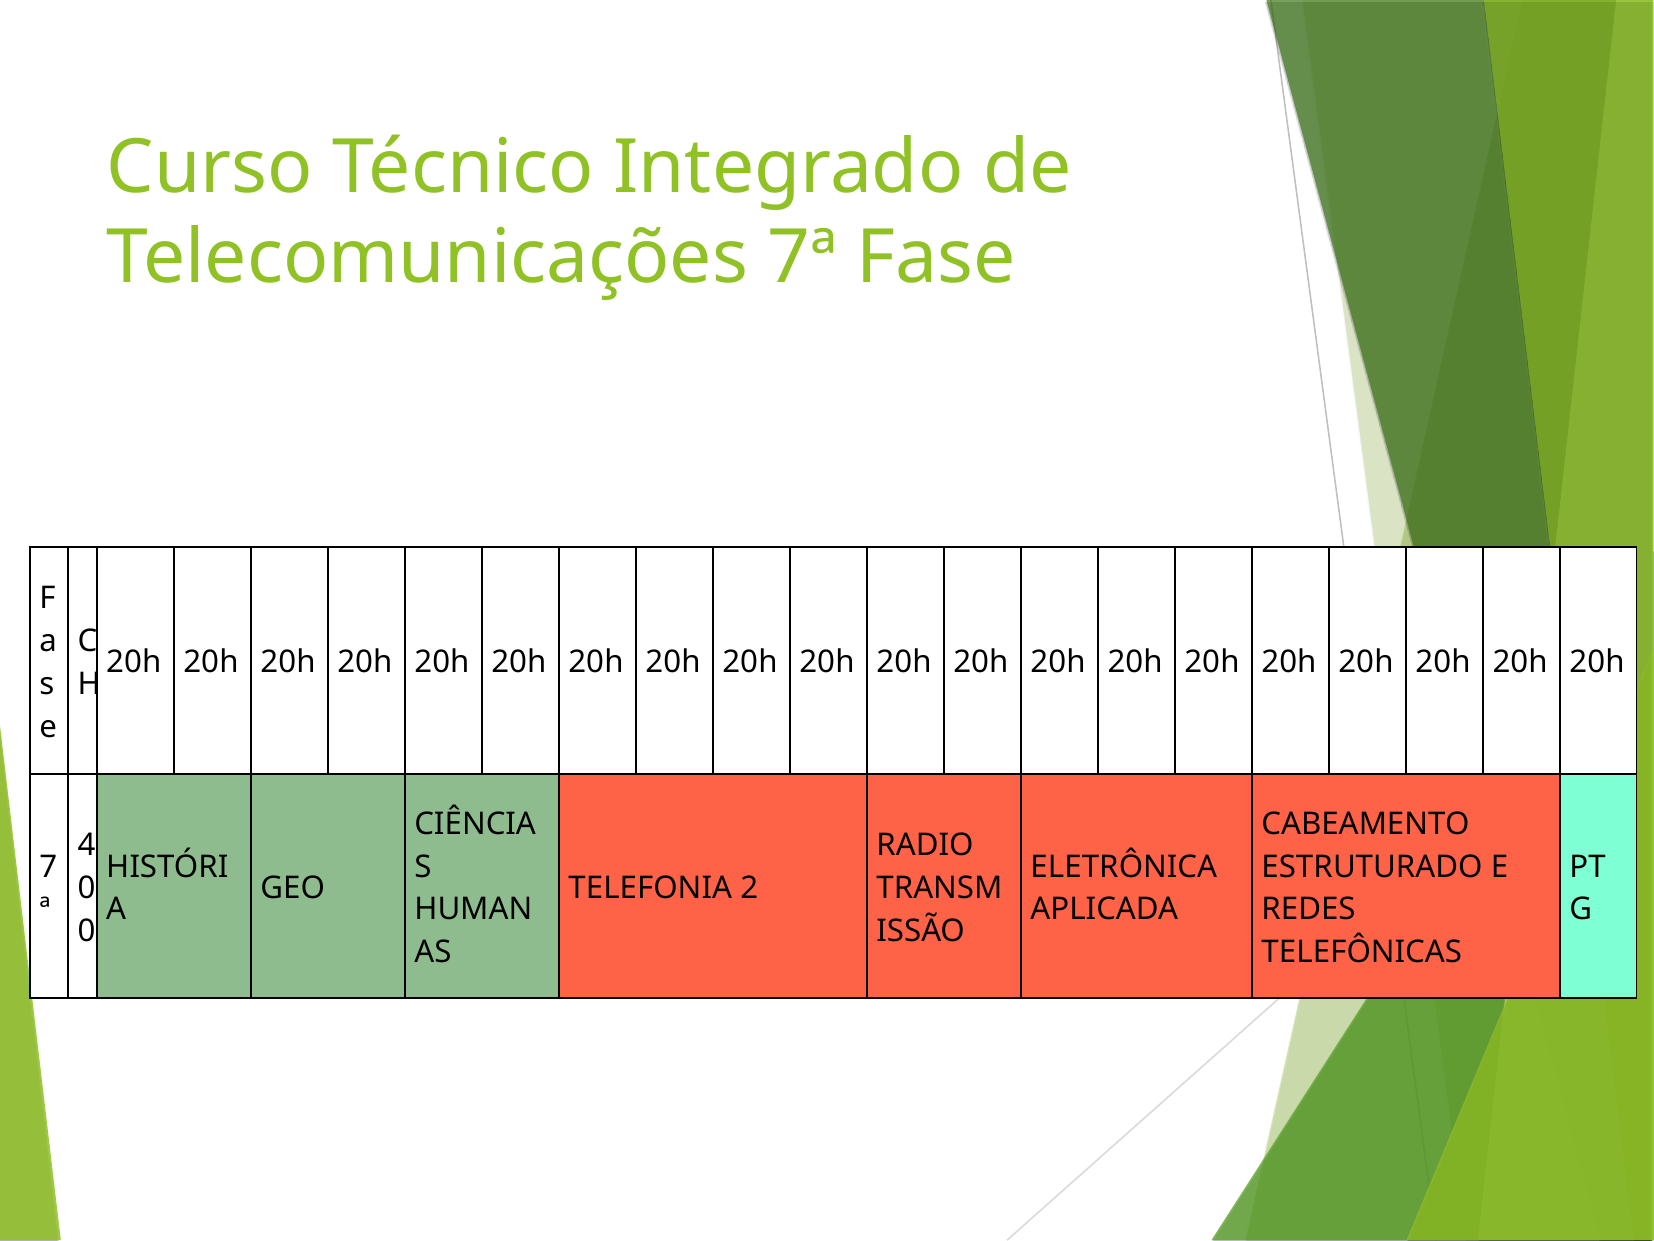

# Curso Técnico Integrado de Telecomunicações 7ª Fase
| Fase | CH | 20h | 20h | 20h | 20h | 20h | 20h | 20h | 20h | 20h | 20h | 20h | 20h | 20h | 20h | 20h | 20h | 20h | 20h | 20h | 20h |
| --- | --- | --- | --- | --- | --- | --- | --- | --- | --- | --- | --- | --- | --- | --- | --- | --- | --- | --- | --- | --- | --- |
| 7ª | 400 | HISTÓRIA | | GEO | | CIÊNCIAS HUMANAS | | TELEFONIA 2 | | | | RADIO TRANSMISSÃO | | ELETRÔNICA APLICADA | | | CABEAMENTO ESTRUTURADO E REDES TELEFÔNICAS | | | | PTG |